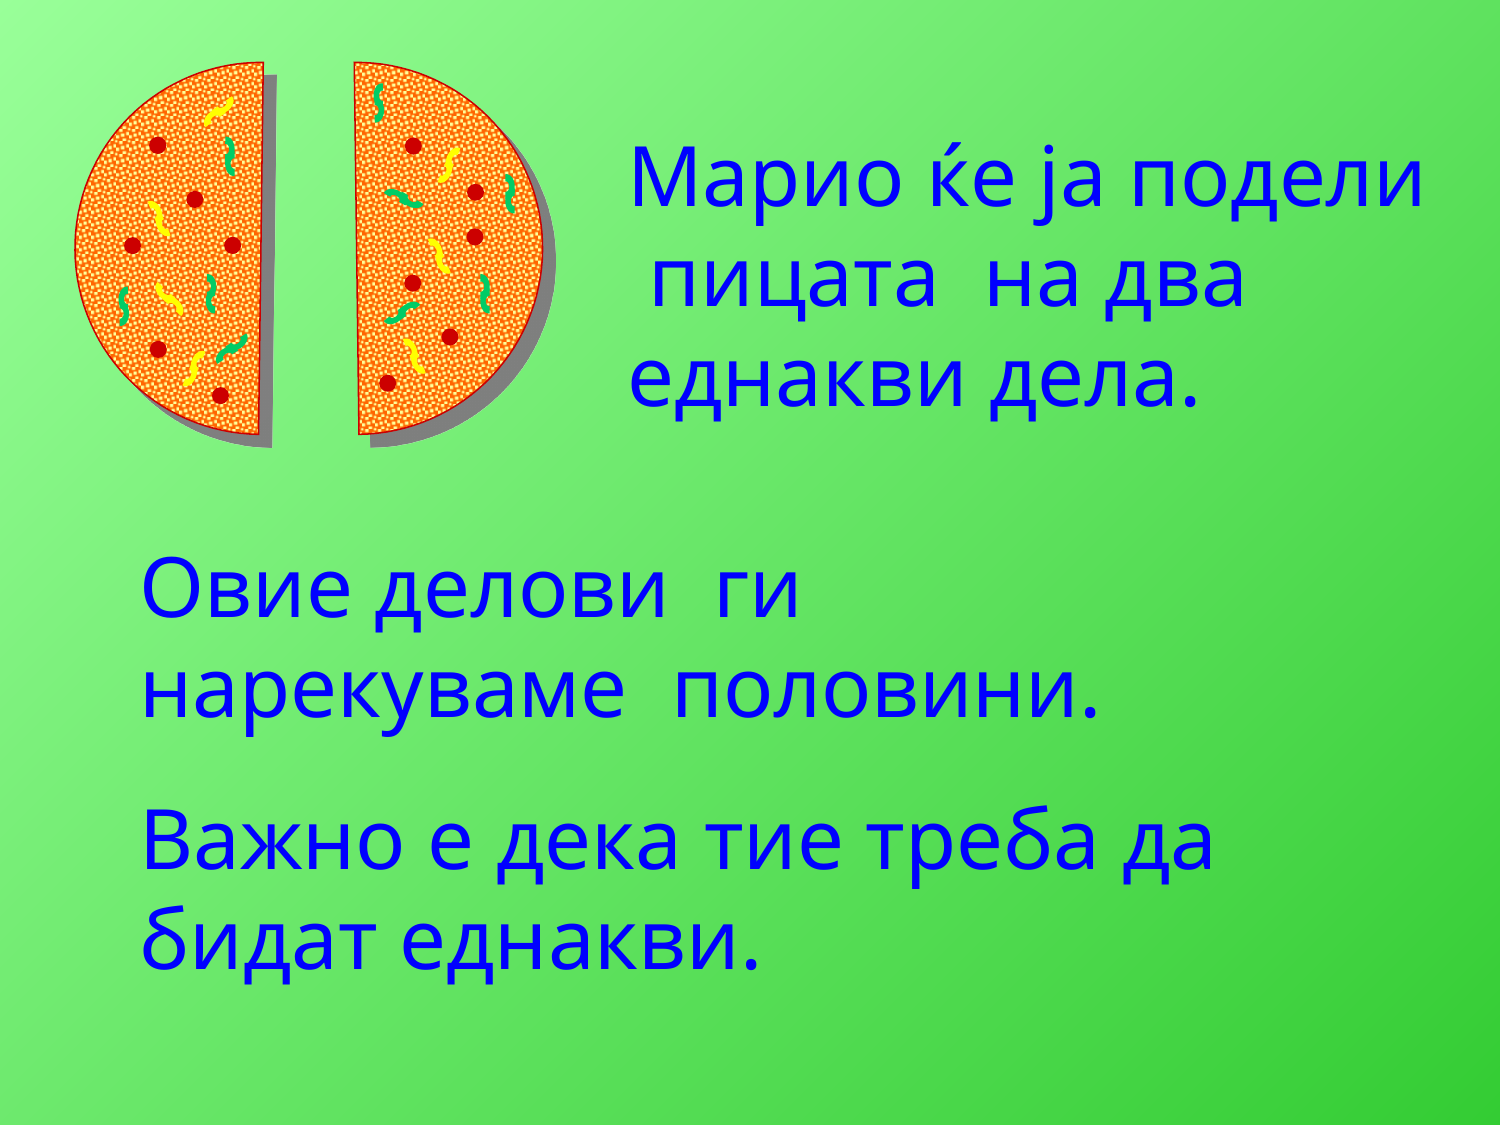

# Марио ќе ја подели пицата на два еднакви дела.
Овие делови ги нарекуваме половини.
Важно е дека тие треба да бидат еднакви.